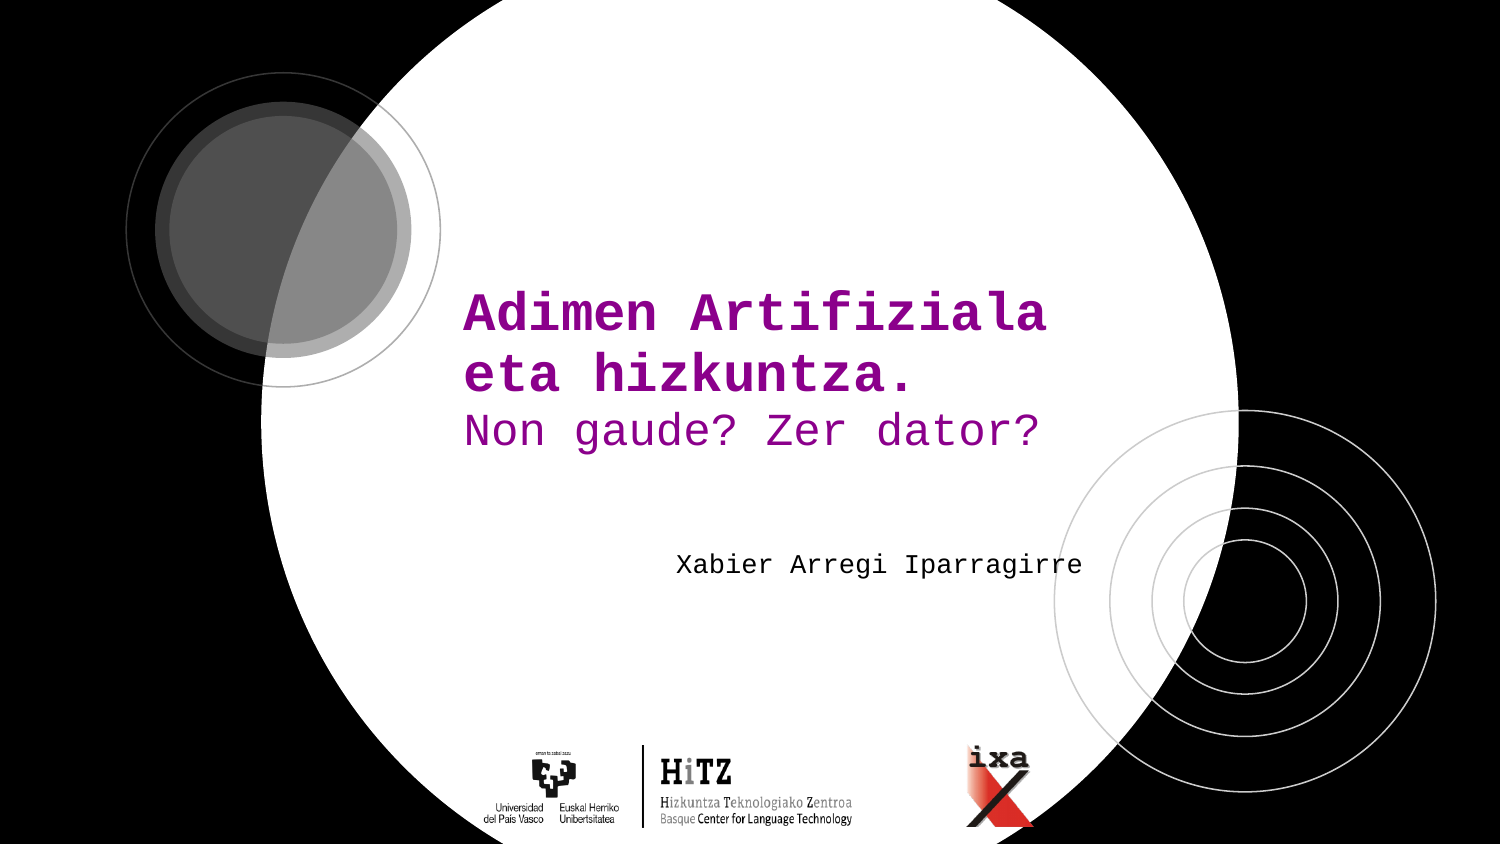

Adimen Artifiziala eta hizkuntza.
Non gaude? Zer dator?
Xabier Arregi Iparragirre